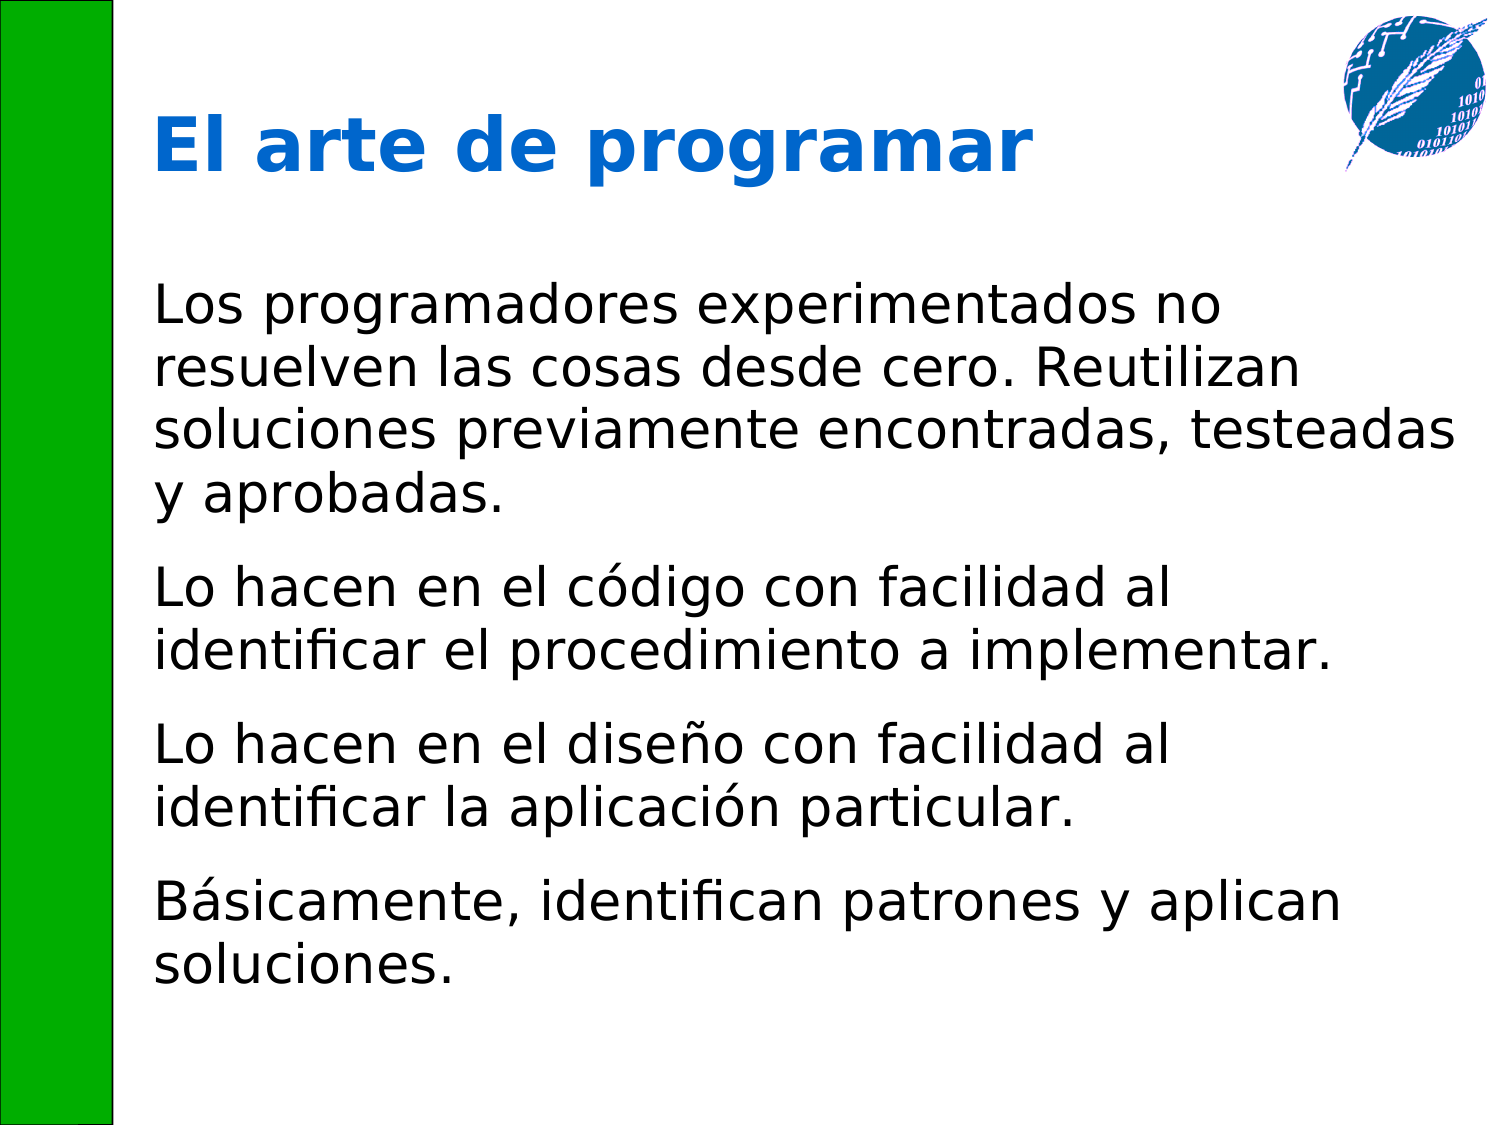

# El arte de programar
Los programadores experimentados no resuelven las cosas desde cero. Reutilizan soluciones previamente encontradas, testeadas y aprobadas.
Lo hacen en el código con facilidad al identificar el procedimiento a implementar.
Lo hacen en el diseño con facilidad al identificar la aplicación particular.
Básicamente, identifican patrones y aplican soluciones.